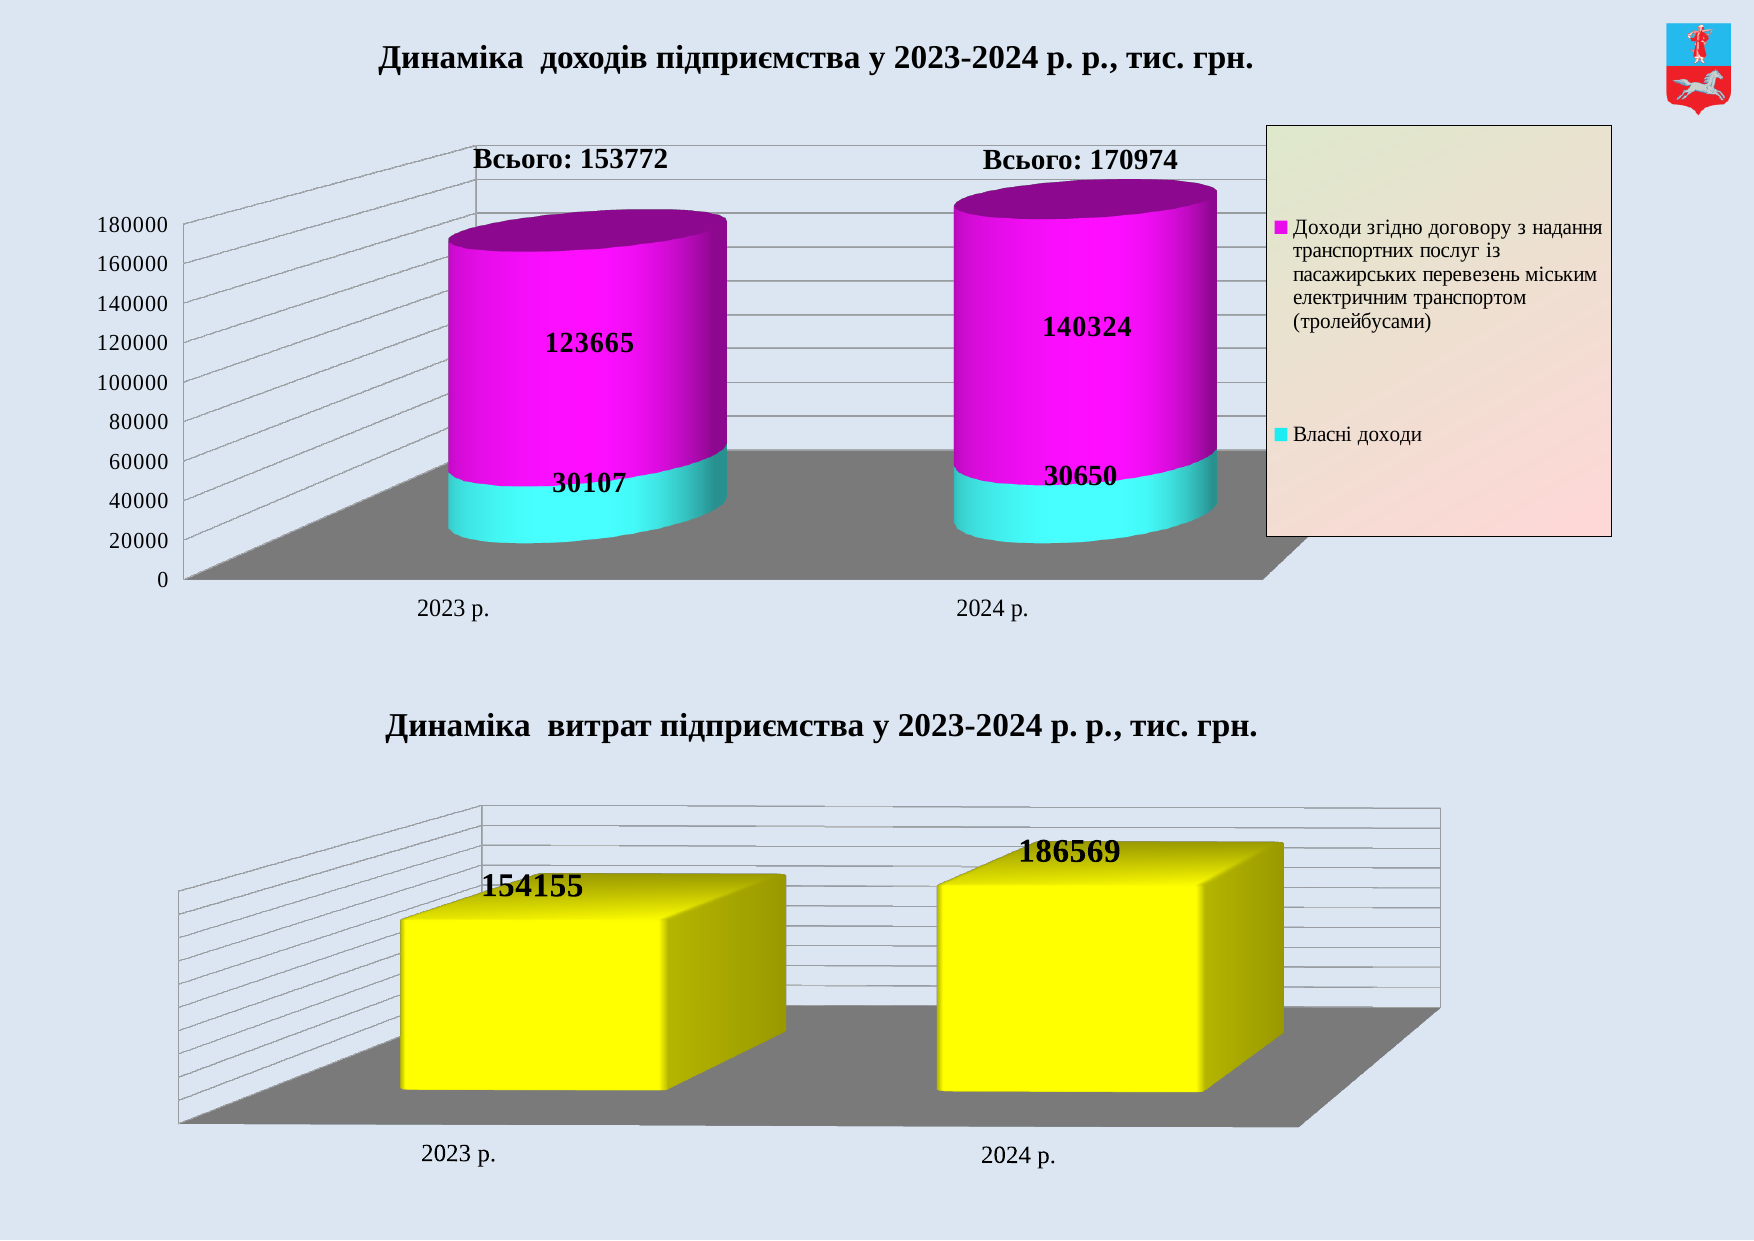

Динаміка доходів підприємства у 2023-2024 р. р., тис. грн.
[unsupported chart]
Всього: 153772
Всього: 170974
30650
Динаміка витрат підприємства у 2023-2024 р. р., тис. грн.
[unsupported chart]